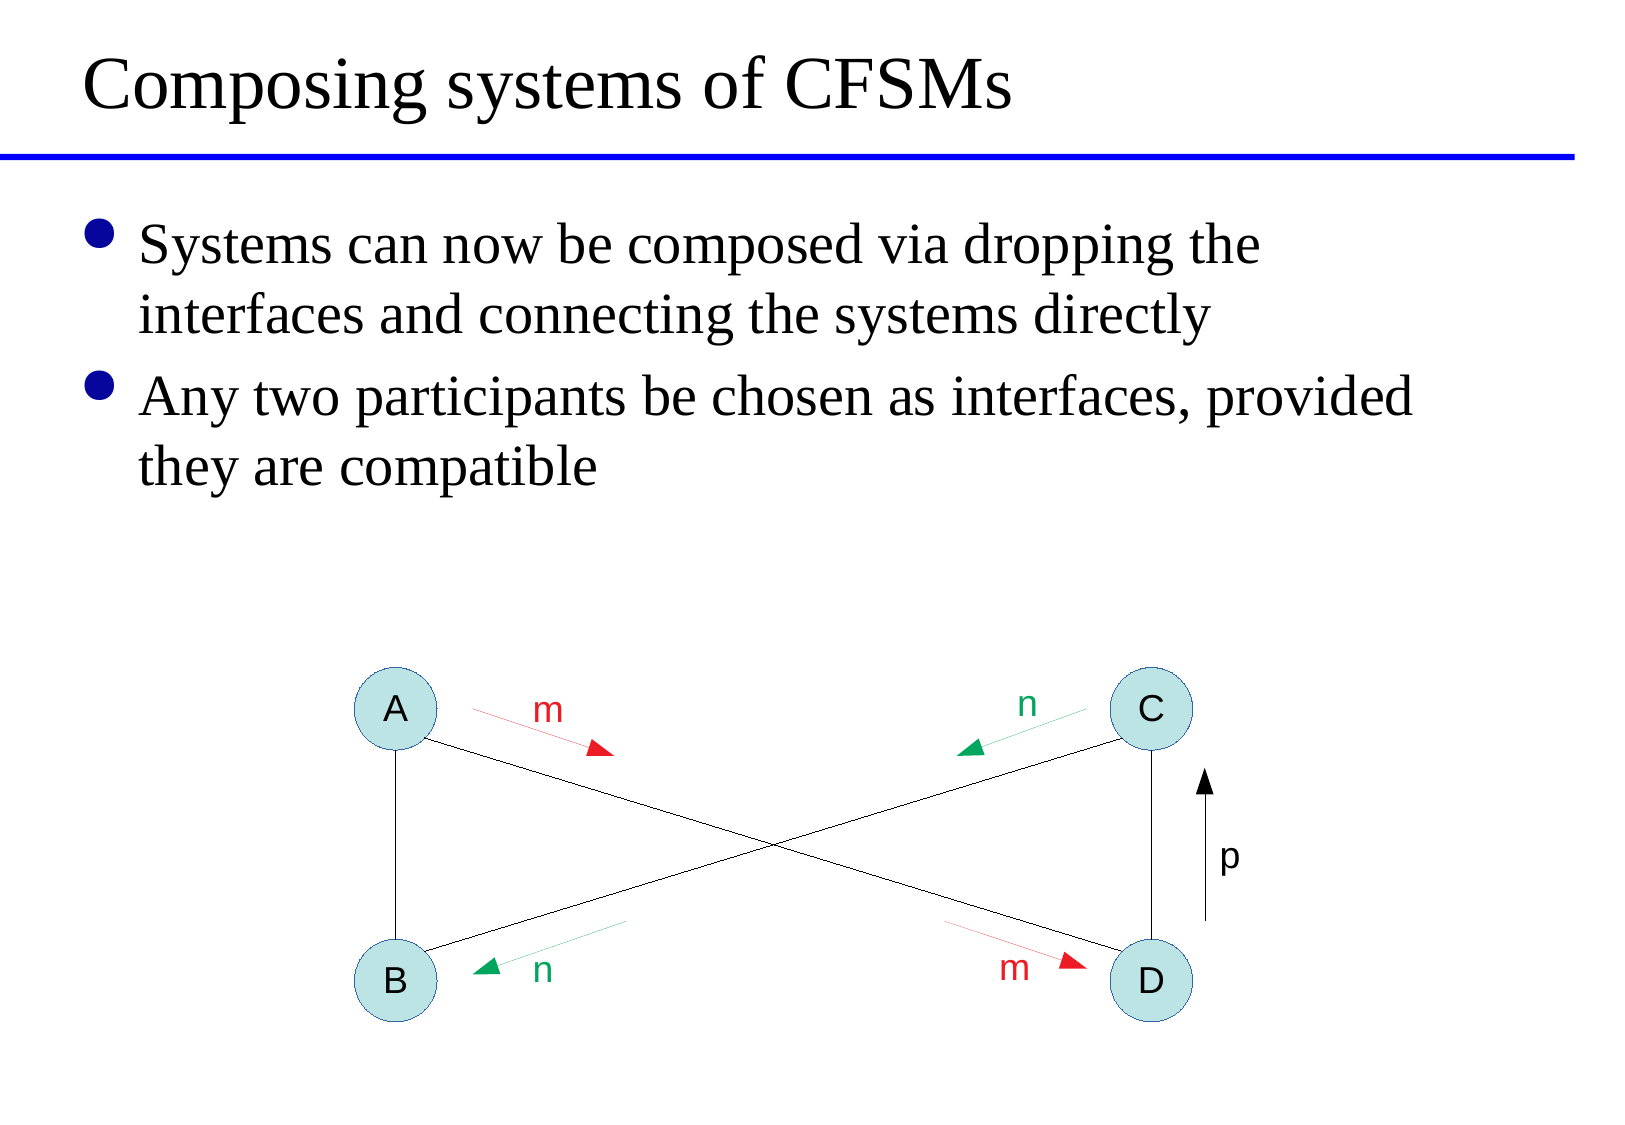

# Composing systems of CFSMs
Systems can now be composed via dropping the interfaces and connecting the systems directly
Any two participants be chosen as interfaces, provided they are compatible
A
A
A
C
n
m
p
B
D
m
n